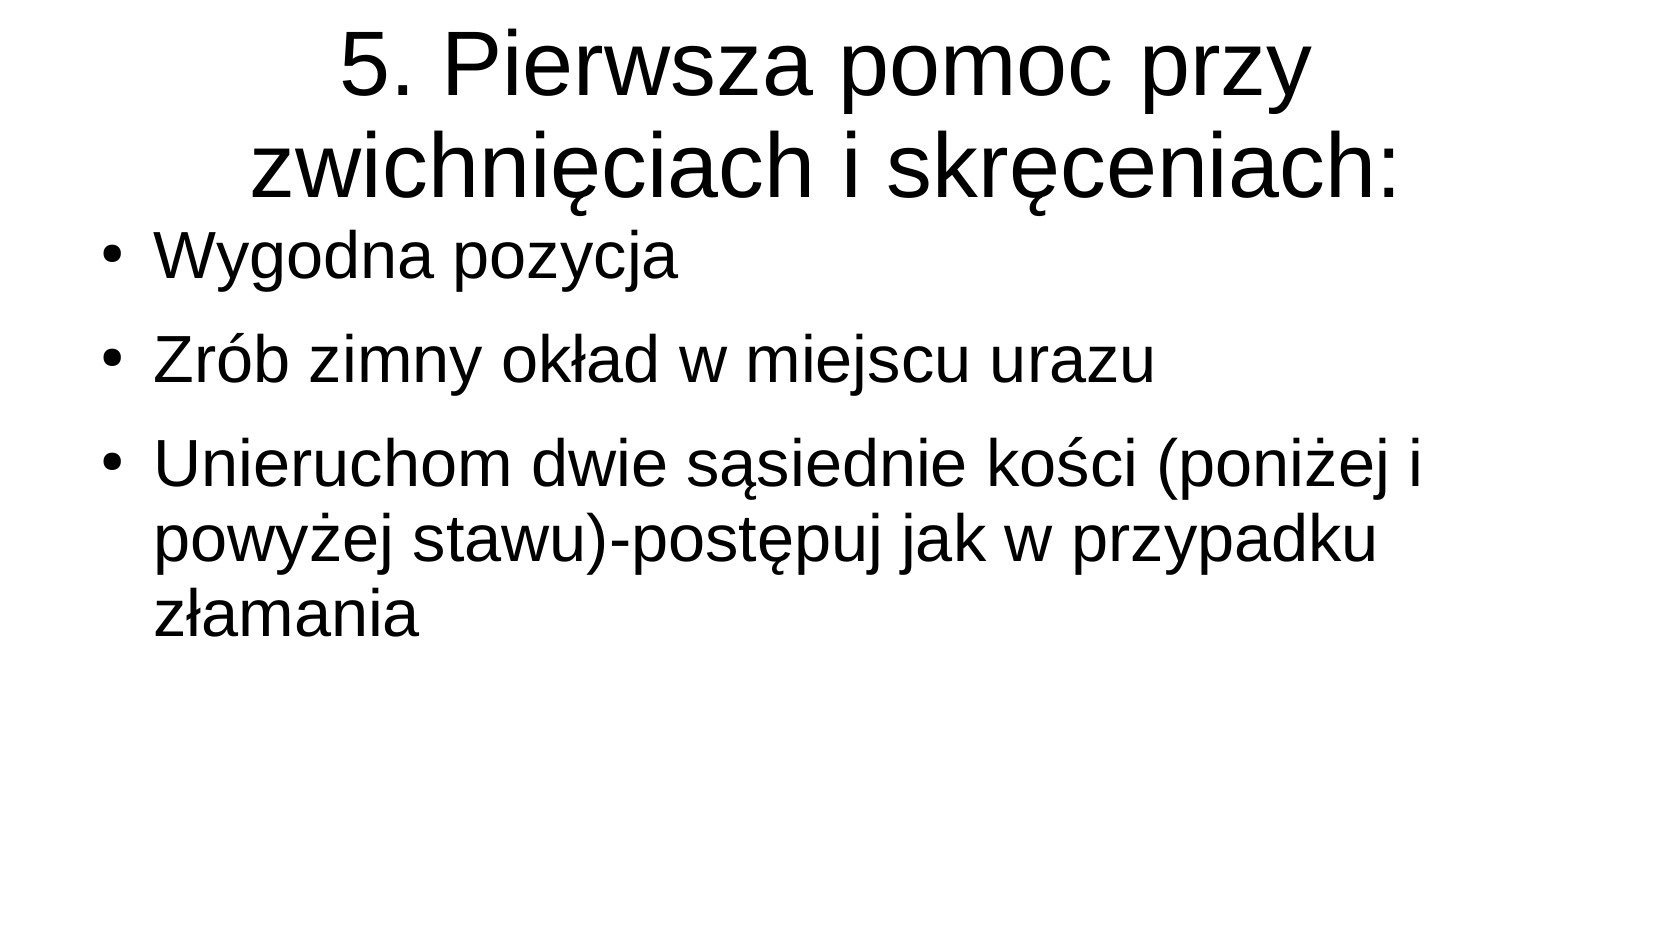

# 5. Pierwsza pomoc przy zwichnięciach i skręceniach:
Wygodna pozycja
Zrób zimny okład w miejscu urazu
Unieruchom dwie sąsiednie kości (poniżej i powyżej stawu)-postępuj jak w przypadku złamania